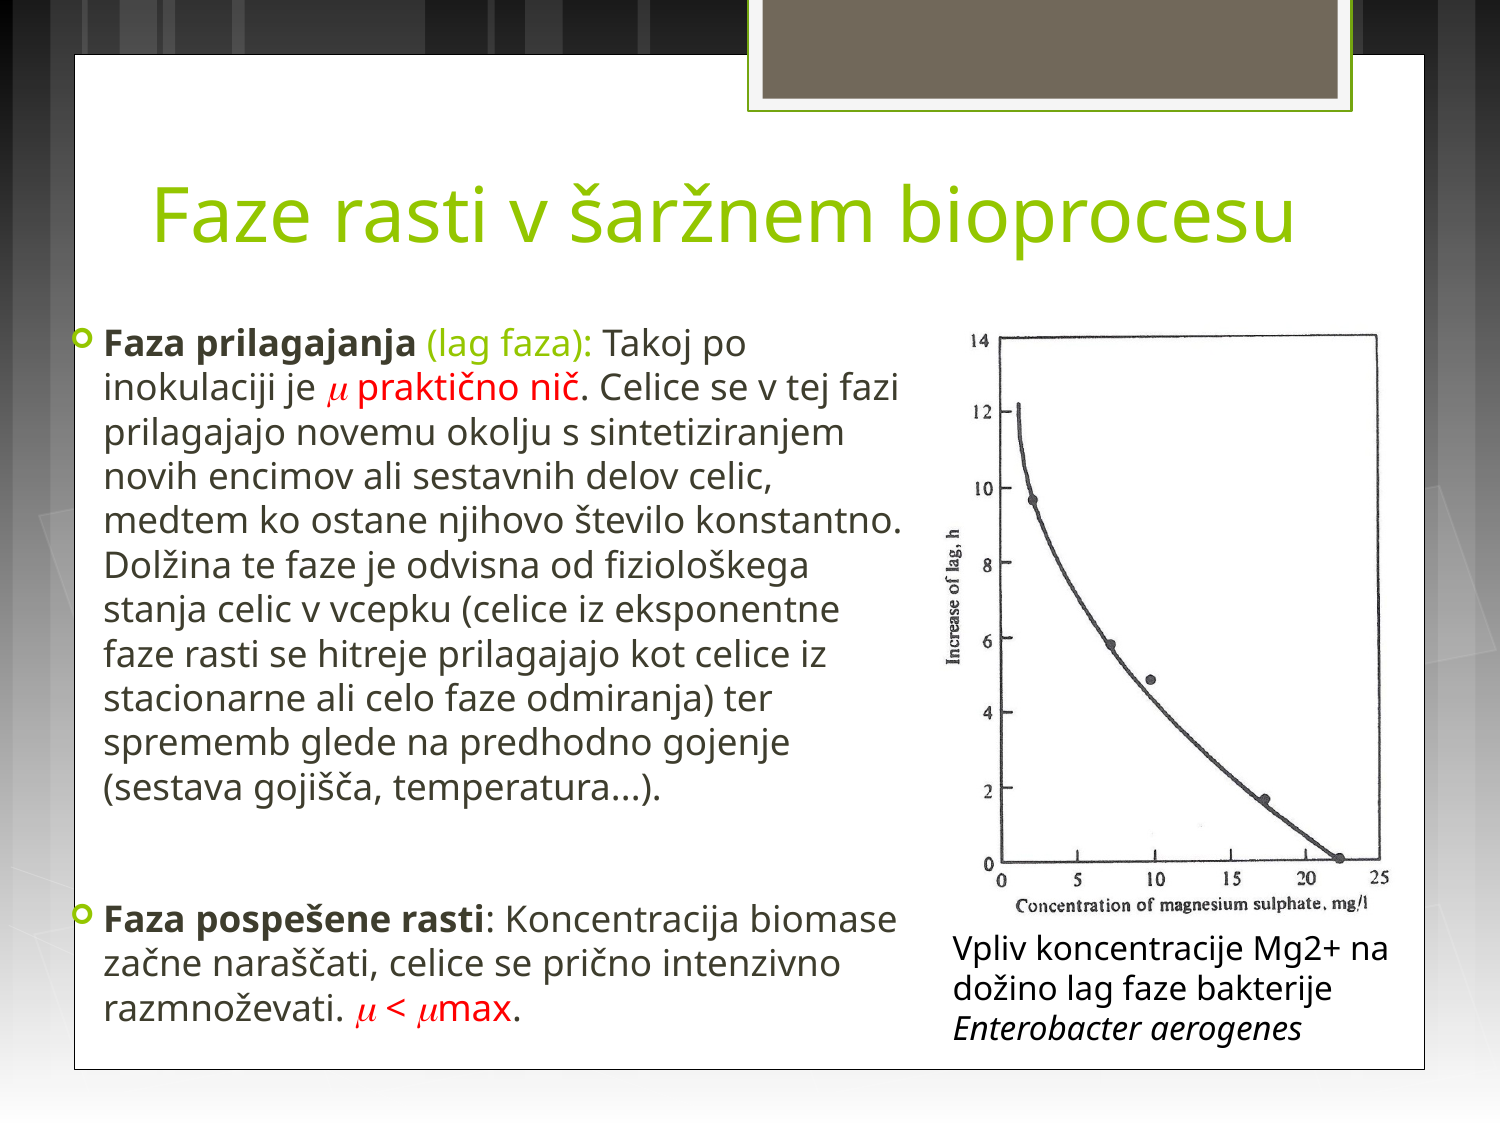

# Faze rasti v šaržnem bioprocesu
Faza prilagajanja (lag faza): Takoj po inokulaciji je  praktično nič. Celice se v tej fazi prilagajajo novemu okolju s sintetiziranjem novih encimov ali sestavnih delov celic, medtem ko ostane njihovo število konstantno. Dolžina te faze je odvisna od fiziološkega stanja celic v vcepku (celice iz eksponentne faze rasti se hitreje prilagajajo kot celice iz stacionarne ali celo faze odmiranja) ter sprememb glede na predhodno gojenje (sestava gojišča, temperatura...).
Faza pospešene rasti: Koncentracija biomase začne naraščati, celice se prično intenzivno razmnoževati.  < max.
Vpliv koncentracije Mg2+ na dožino lag faze bakterije Enterobacter aerogenes